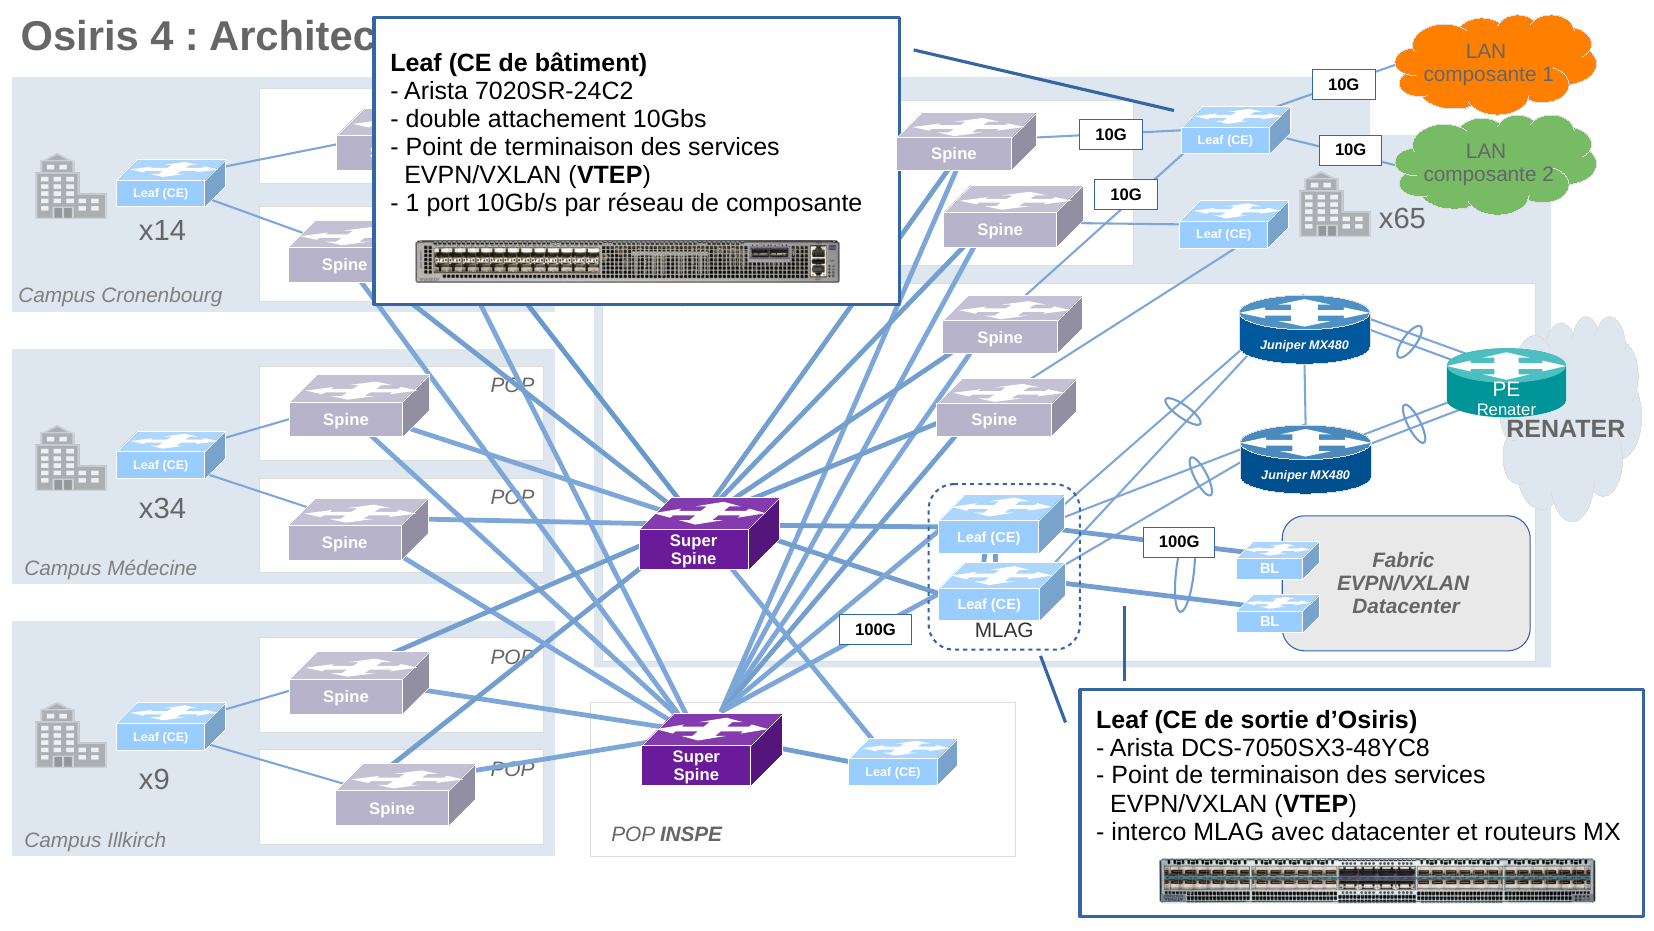

Osiris 4 : Architecture
LAN
composante 1
10G
LAN
composante 2
10G
Leaf (CE de bâtiment)
- Arista 7020SR-24C2
- double attachement 10Gbs
- Point de terminaison des services
 EVPN/VXLAN (VTEP)
- 1 port 10Gb/s par réseau de composante
Leaf (CE)
10G
10G
Campus Centre
POP
POP
Spine
Spine
Leaf (CE)
Leaf (CE)
Leaf (CE)
Leaf (CE)
Leaf (CE)
x34
x9
x65
x14
Spine
POP
Spine
Campus Cronenbourg
DATACENTER
Leaf (CE de sortie d’Osiris)
- Arista DCS-7050SX3-48YC8
- Point de terminaison des services
 EVPN/VXLAN (VTEP)
- interco MLAG avec datacenter et routeurs MX
MLAG
Leaf (CE)
Leaf (CE)
100G
100G
Juniper MX480
Spine
RENATER
PE
Renater
POP
Spine
Spine
Juniper MX480
POP
Super Spine
Spine
Fabric
EVPN/VXLAN
Datacenter
BL
BL
Campus Médecine
POP
Spine
Architecture à 3 niveaux
- Super Spine
- Spine
- Leaf
On profite de la forte densité de fibres
optiques disponibles
Super Spine
POP
Spine
POP INSPE
Campus Illkirch